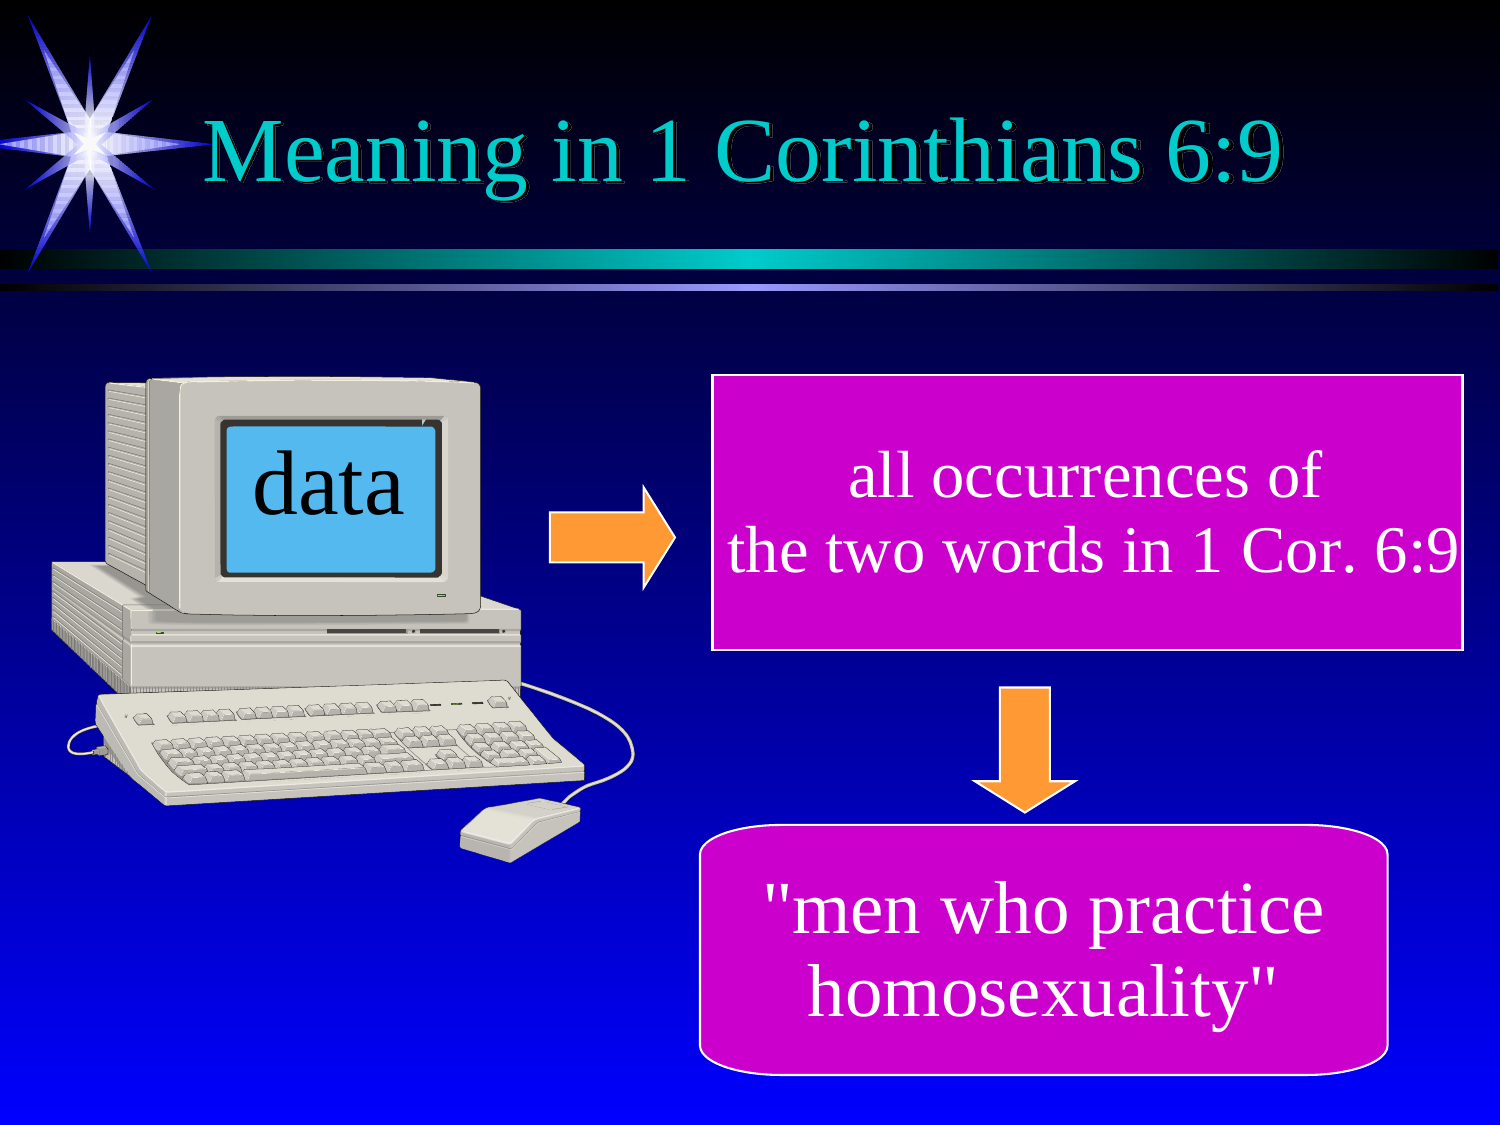

# Meaning in 1 Corinthians 6:9
all occurrences of
the two words in 1 Cor. 6:9
data
"men who practice
homosexuality"